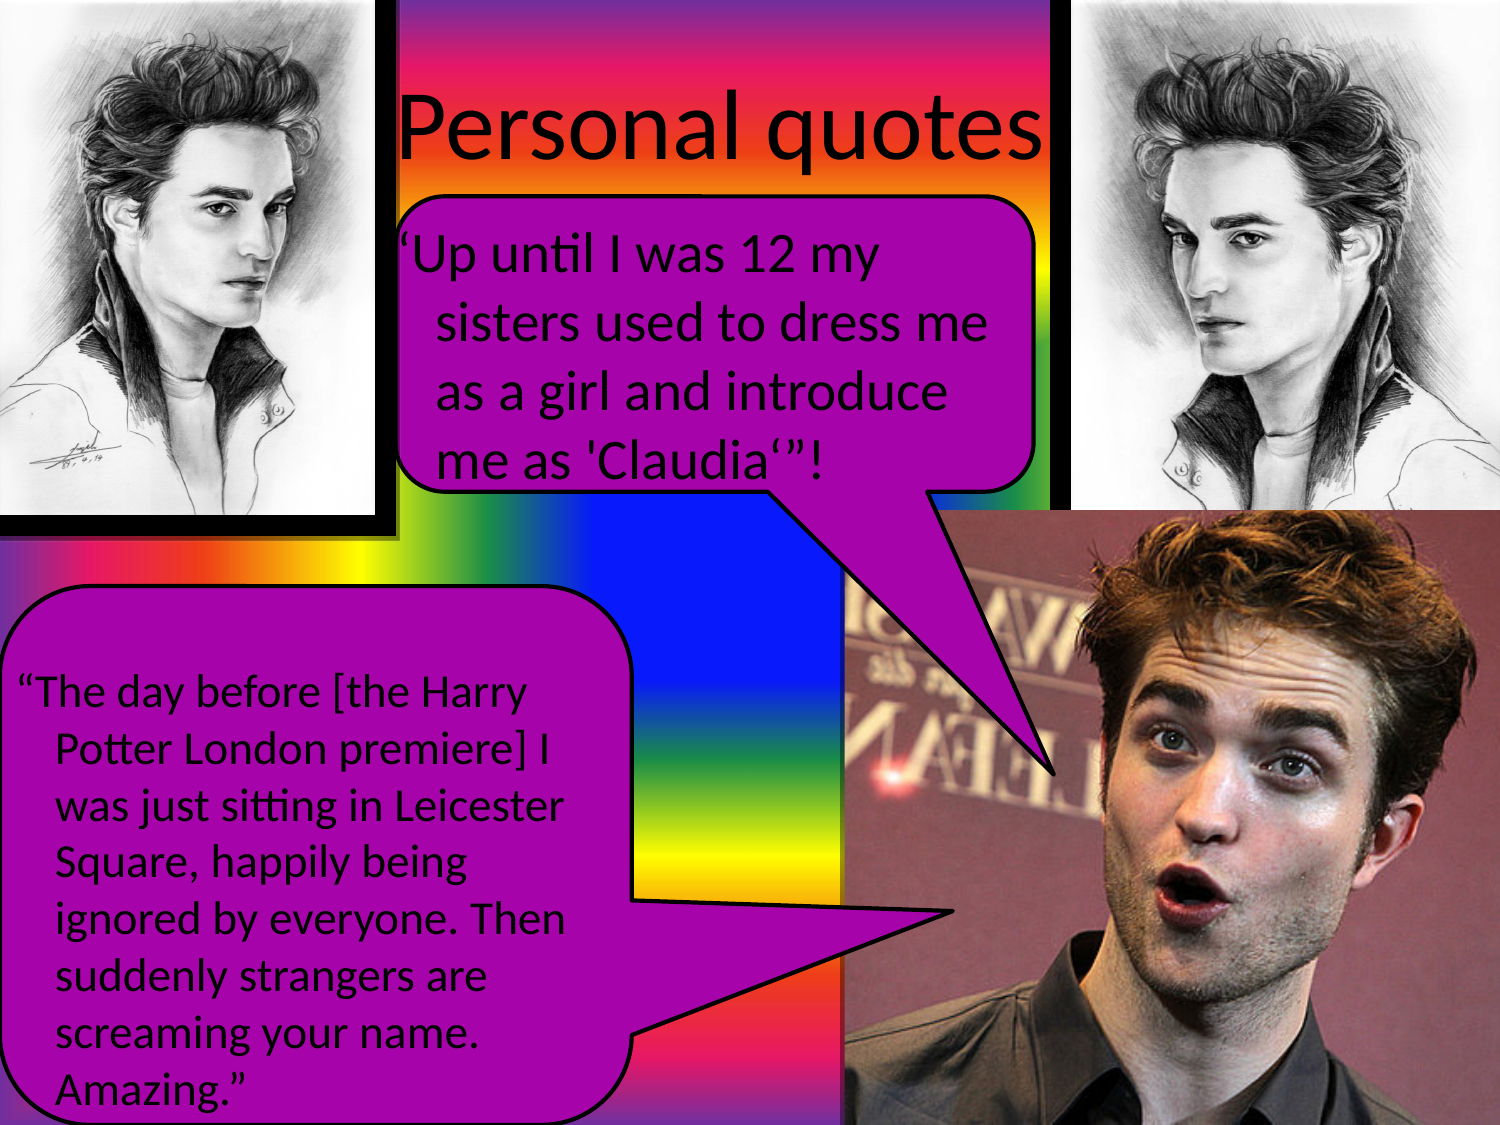

# Personal quotes
“Up until I was 12 my sisters used to dress me as a girl and introduce me as 'Claudia‘”!
“The day before [the Harry Potter London premiere] I was just sitting in Leicester Square, happily being ignored by everyone. Then suddenly strangers are screaming your name. Amazing.”